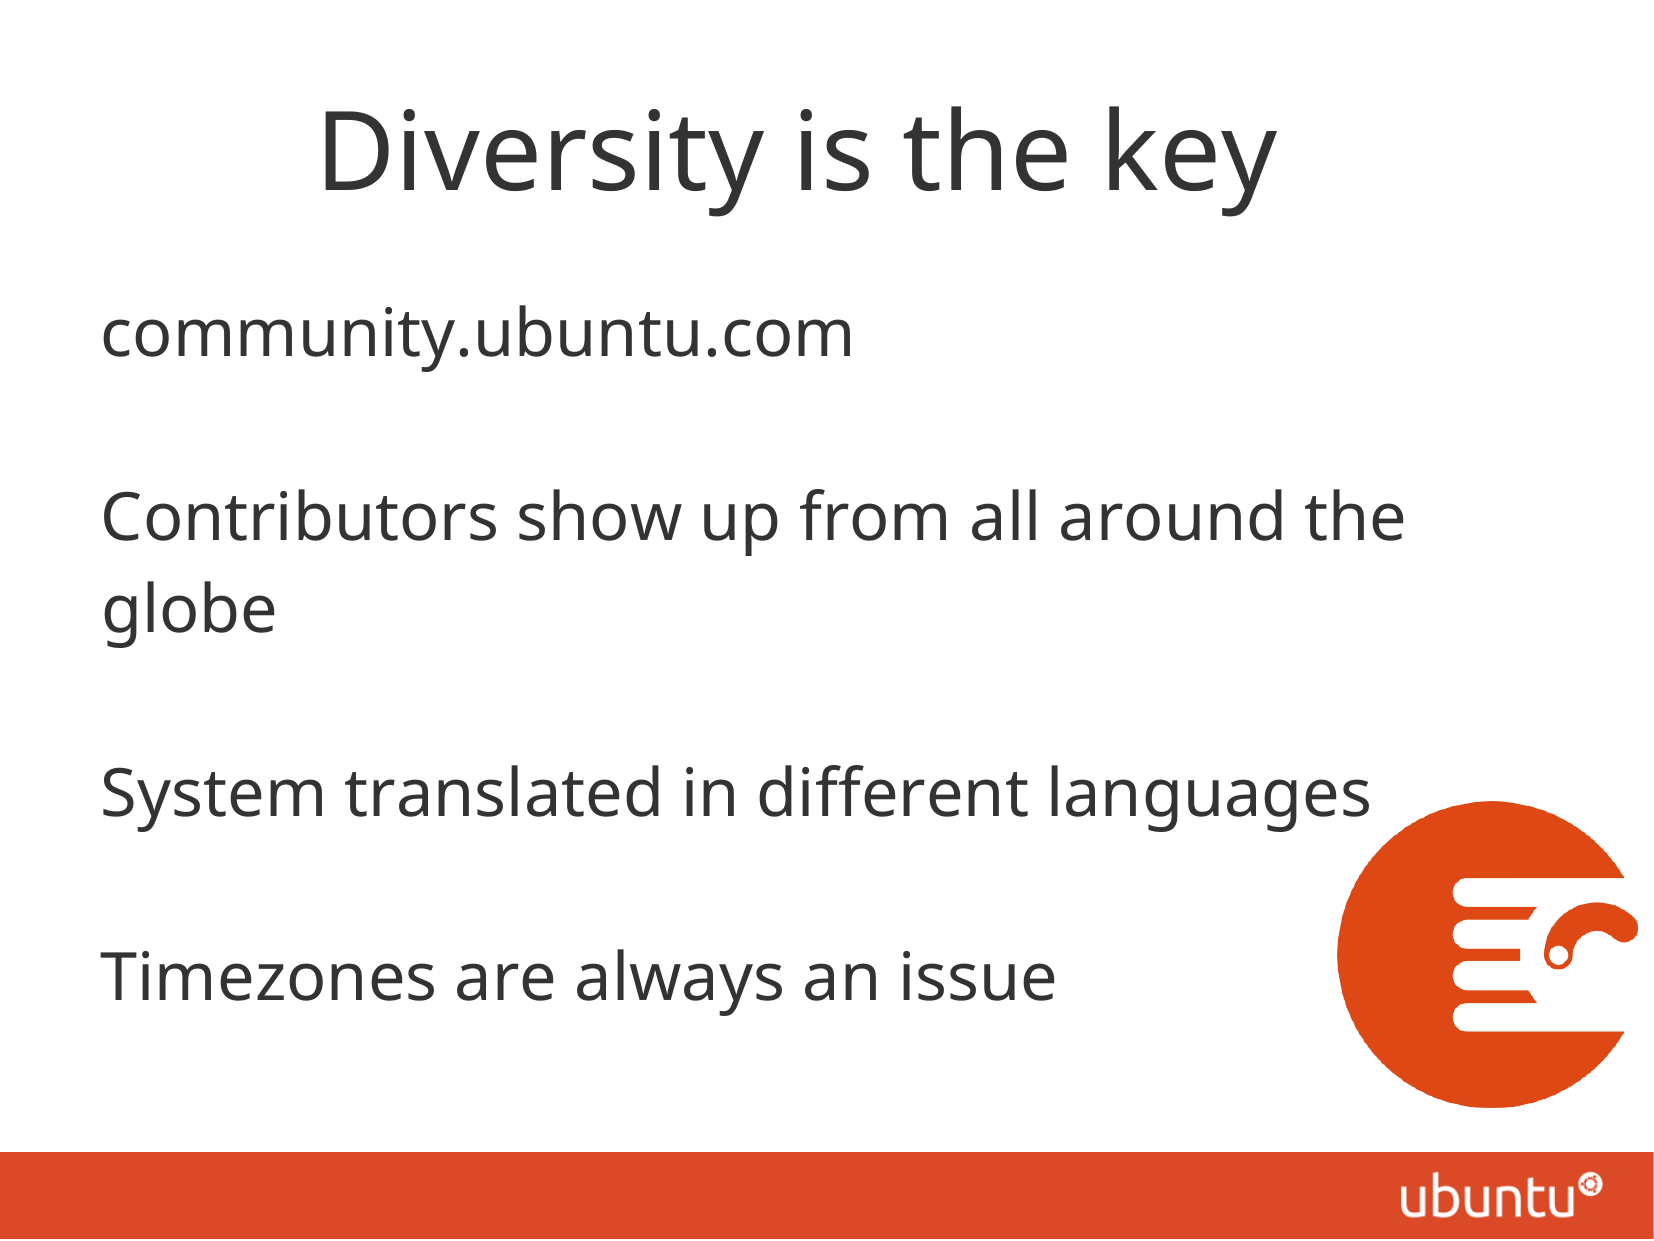

# Diversity is the key
 community.ubuntu.com
 Contributors show up from all around the globe
 System translated in different languages
 Timezones are always an issue